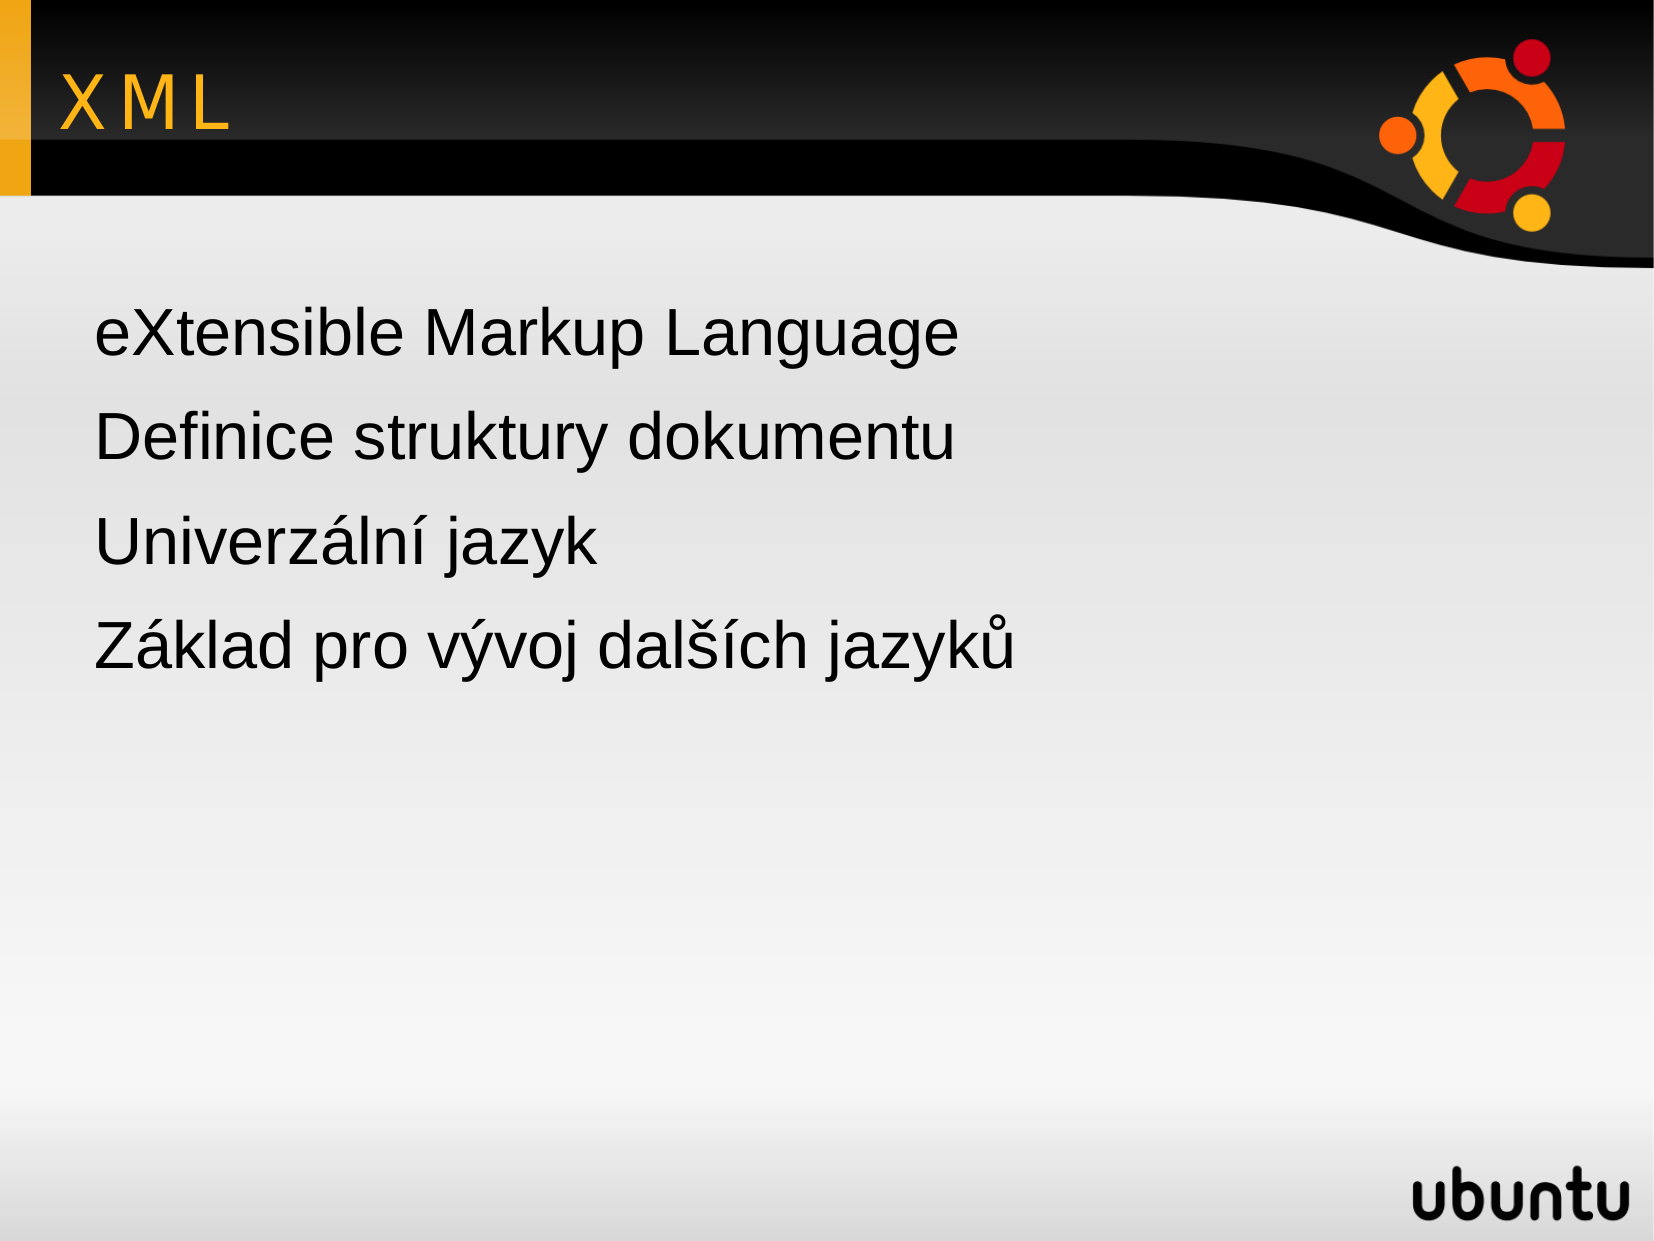

# XML
eXtensible Markup Language
Definice struktury dokumentu
Univerzální jazyk
Základ pro vývoj dalších jazyků